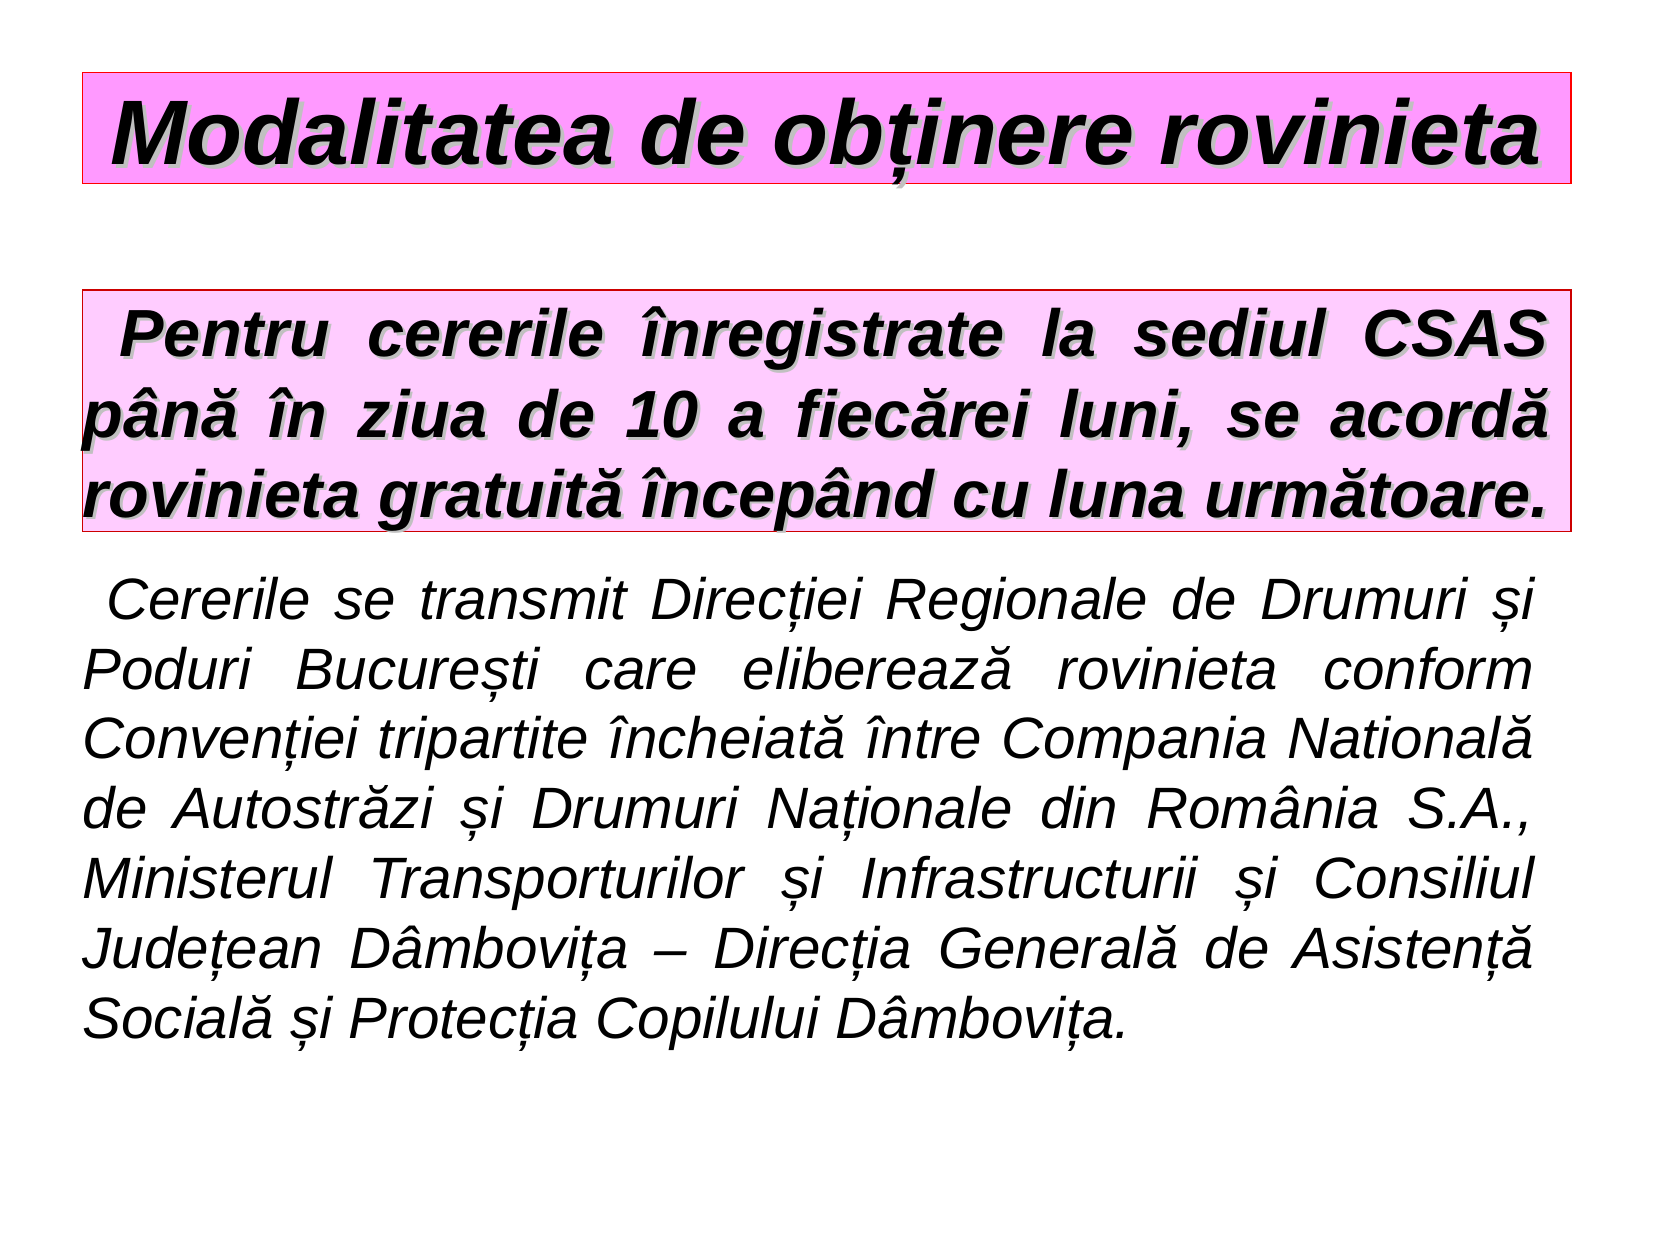

# Modalitatea de obținere rovinieta
 Pentru cererile înregistrate la sediul CSAS până în ziua de 10 a fiecărei luni, se acordă rovinieta gratuită începând cu luna următoare.
 Cererile se transmit Direcției Regionale de Drumuri și Poduri București care eliberează rovinieta conform Convenției tripartite încheiată între Compania Natională de Autostrăzi și Drumuri Naționale din România S.A., Ministerul Transporturilor și Infrastructurii și Consiliul Județean Dâmbovița – Direcția Generală de Asistență Socială și Protecția Copilului Dâmbovița.